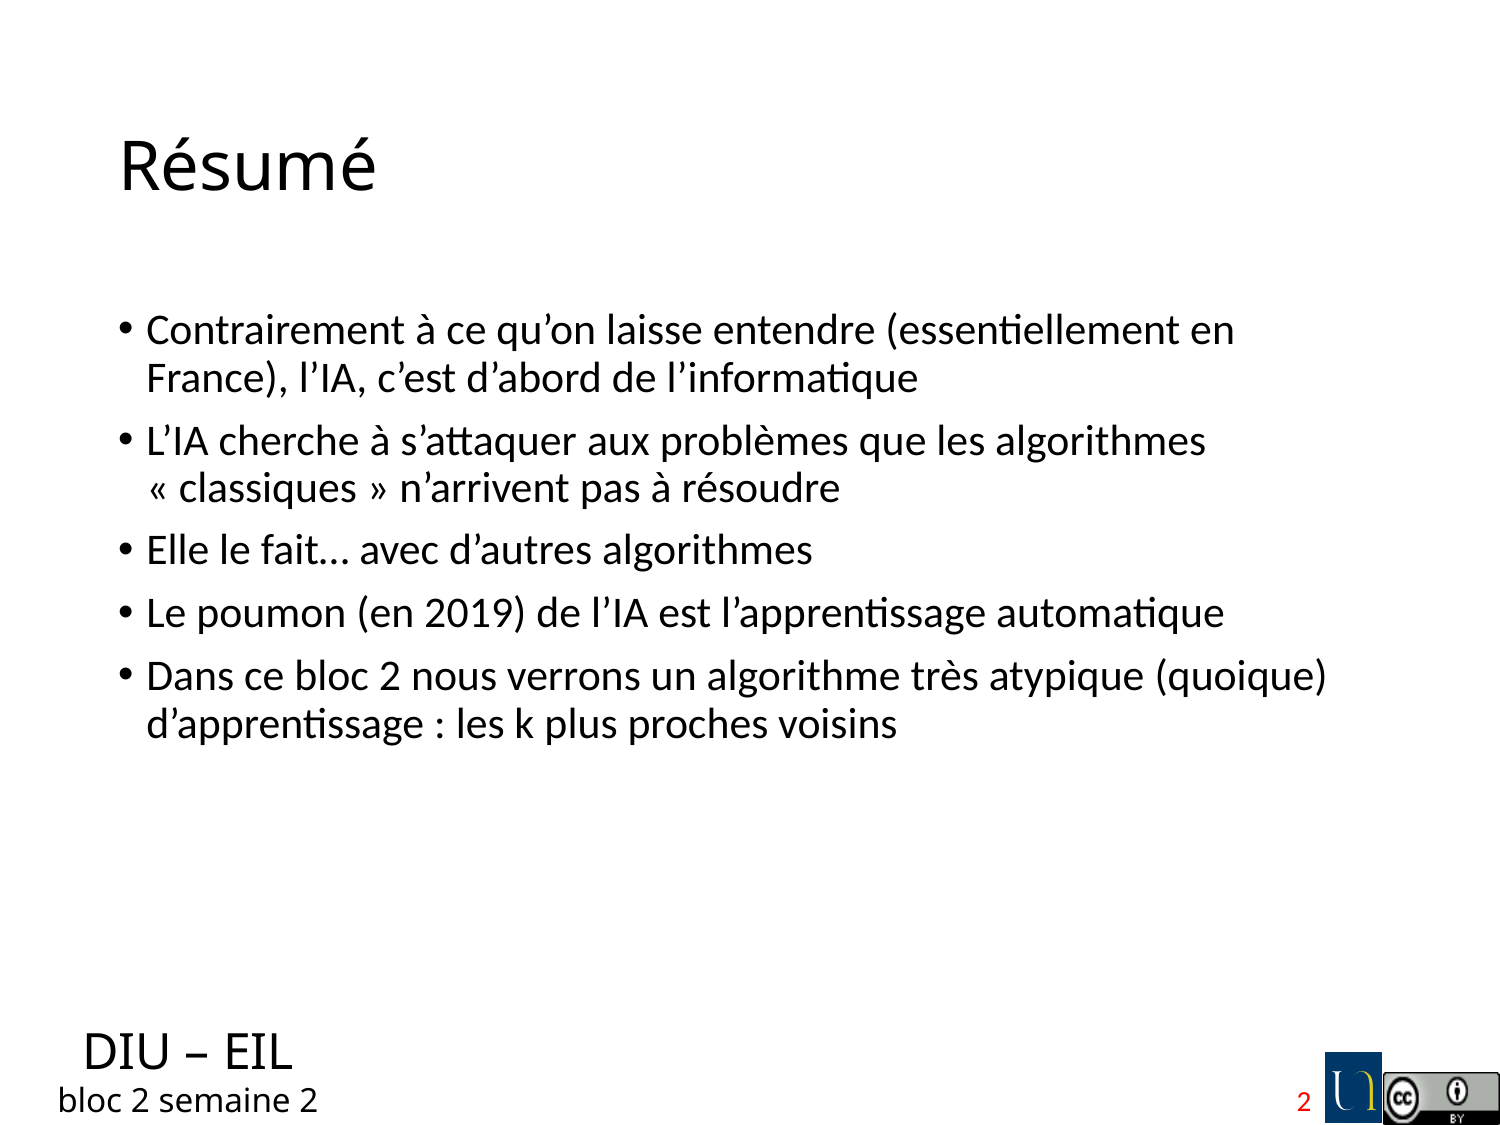

# Résumé
Contrairement à ce qu’on laisse entendre (essentiellement en France), l’IA, c’est d’abord de l’informatique
L’IA cherche à s’attaquer aux problèmes que les algorithmes « classiques » n’arrivent pas à résoudre
Elle le fait… avec d’autres algorithmes
Le poumon (en 2019) de l’IA est l’apprentissage automatique
Dans ce bloc 2 nous verrons un algorithme très atypique (quoique) d’apprentissage : les k plus proches voisins